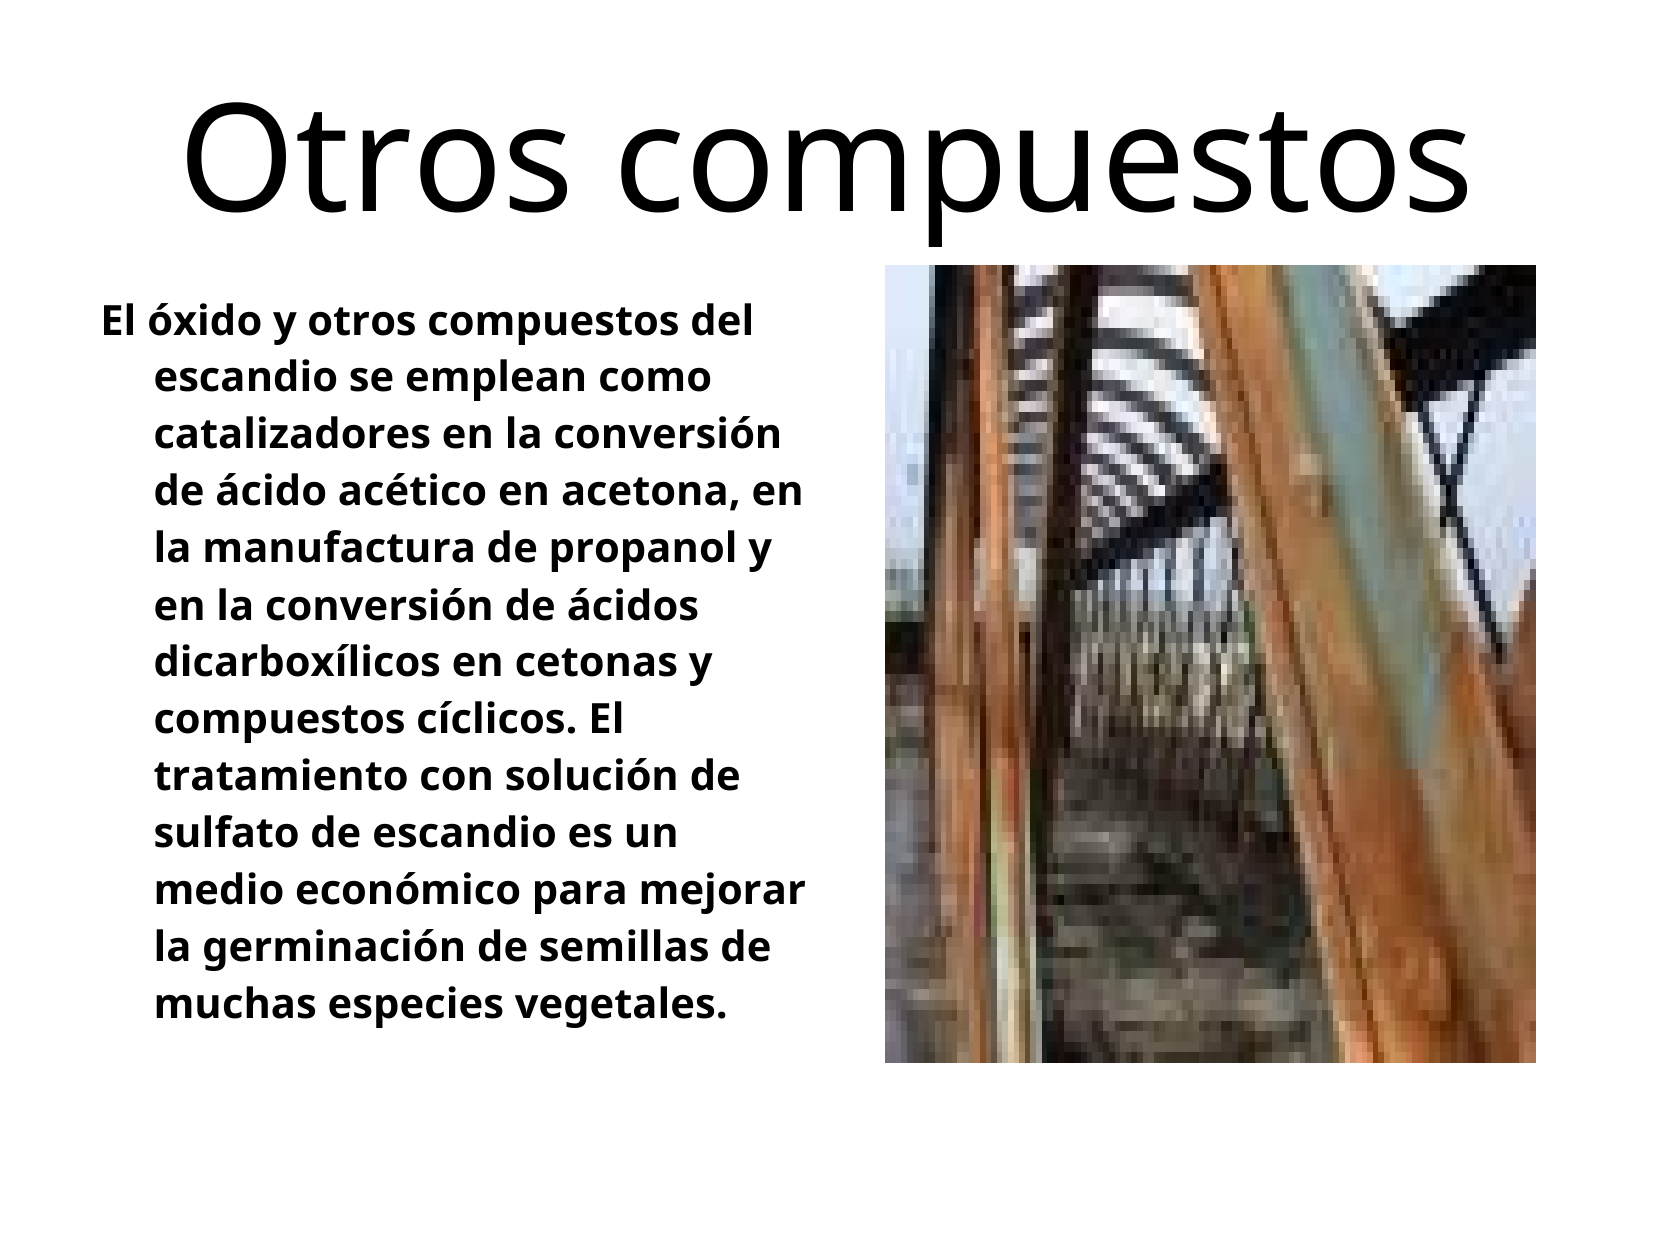

# Otros compuestos
El óxido y otros compuestos del escandio se emplean como catalizadores en la conversión de ácido acético en acetona, en la manufactura de propanol y en la conversión de ácidos dicarboxílicos en cetonas y compuestos cíclicos. El tratamiento con solución de sulfato de escandio es un medio económico para mejorar la germinación de semillas de muchas especies vegetales.